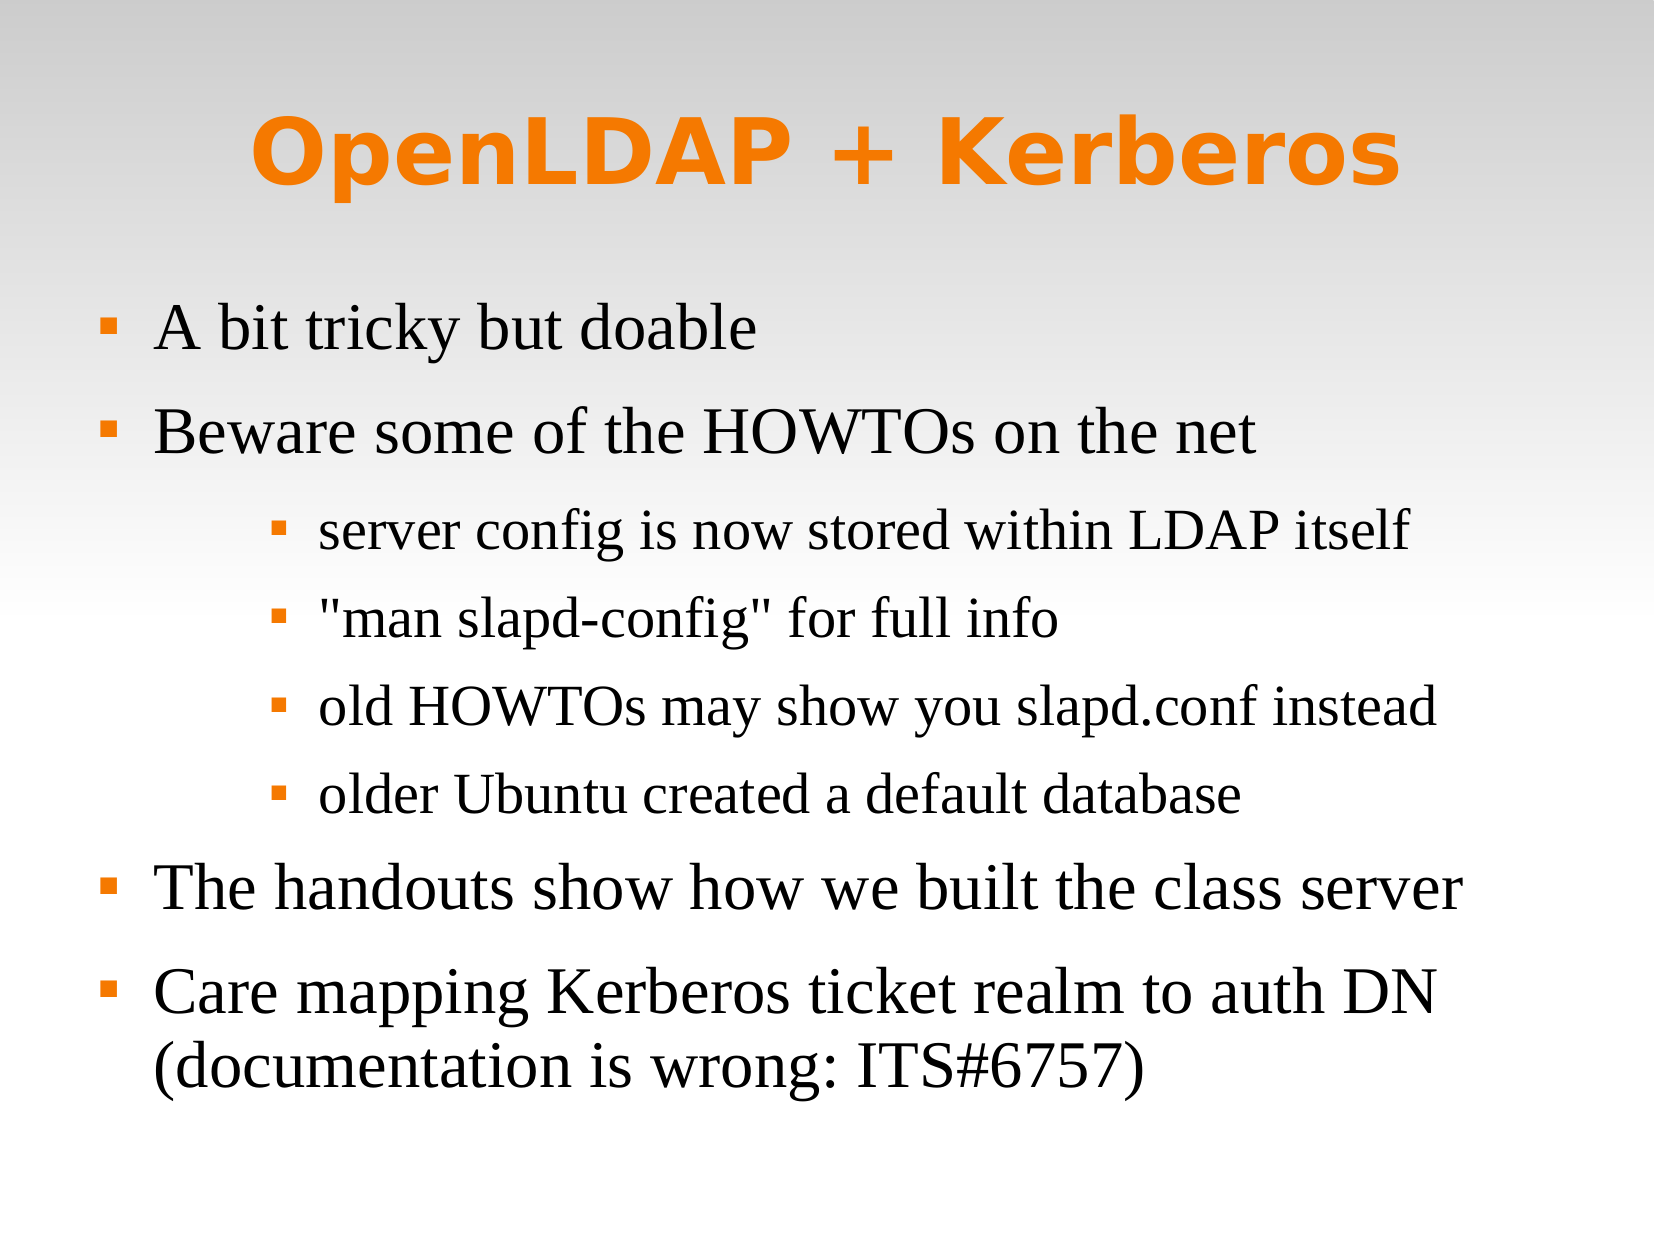

# OpenLDAP + Kerberos
A bit tricky but doable
Beware some of the HOWTOs on the net
server config is now stored within LDAP itself
"man slapd-config" for full info
old HOWTOs may show you slapd.conf instead
older Ubuntu created a default database
The handouts show how we built the class server
Care mapping Kerberos ticket realm to auth DN (documentation is wrong: ITS#6757)